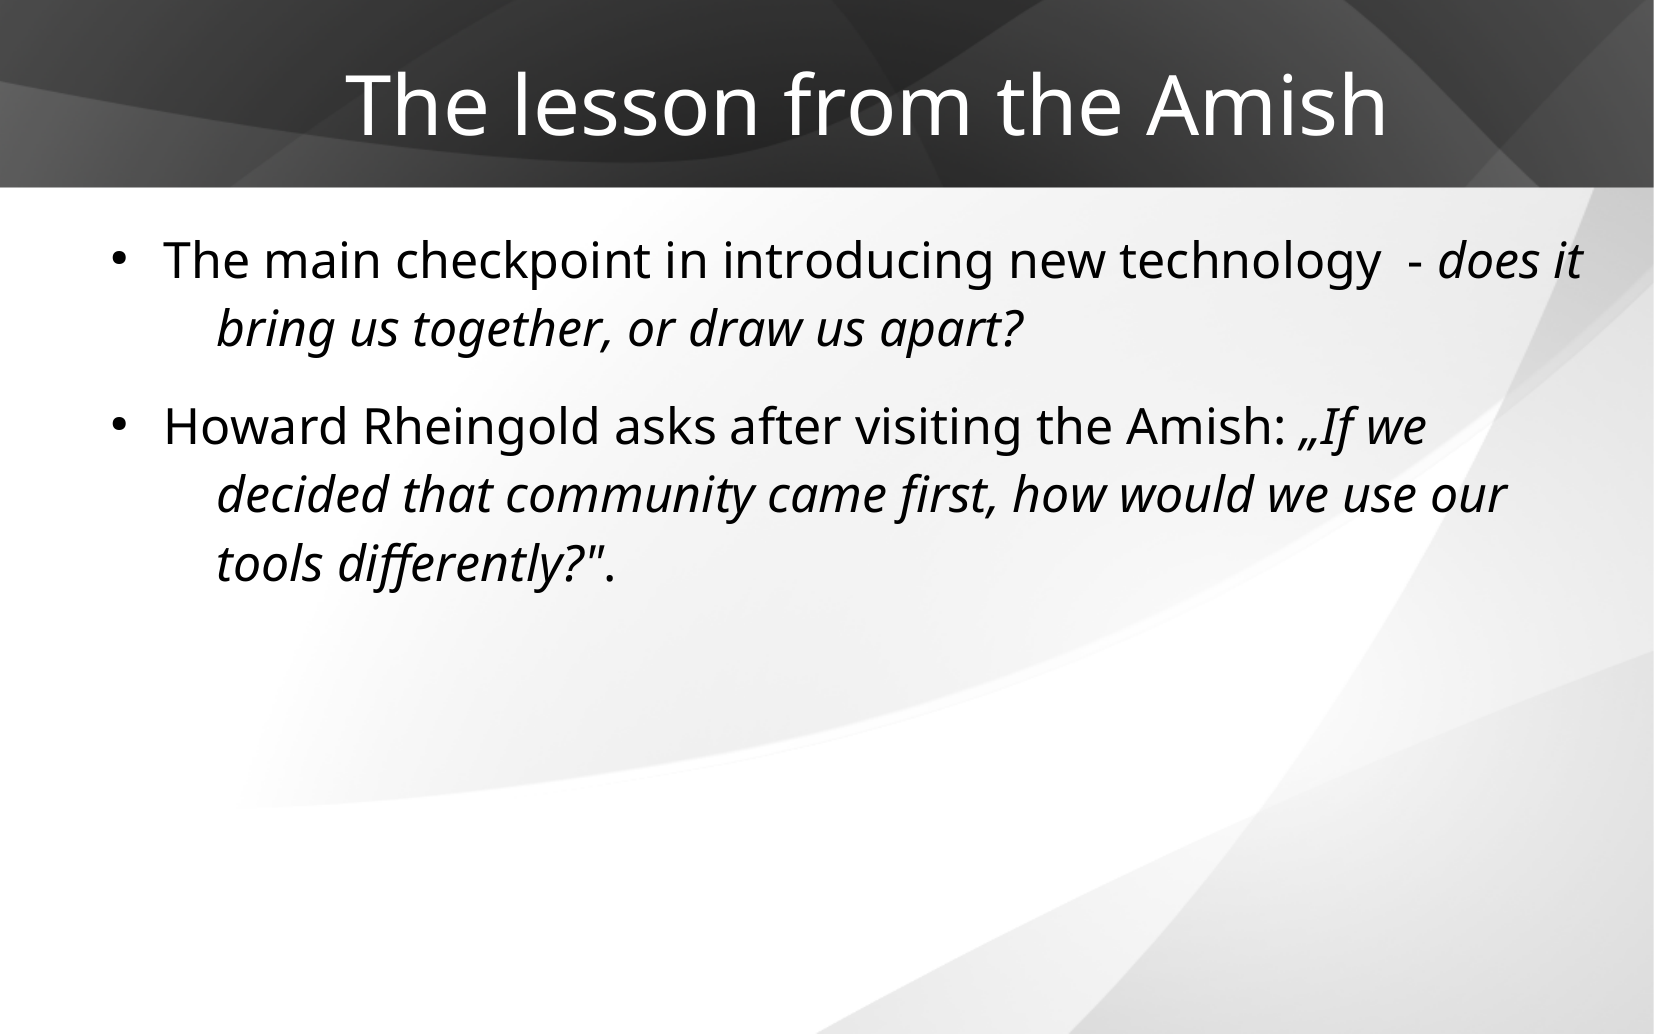

# The lesson from the Amish
The main checkpoint in introducing new technology - does it bring us together, or draw us apart?
Howard Rheingold asks after visiting the Amish: „If we decided that community came first, how would we use our tools differently?".